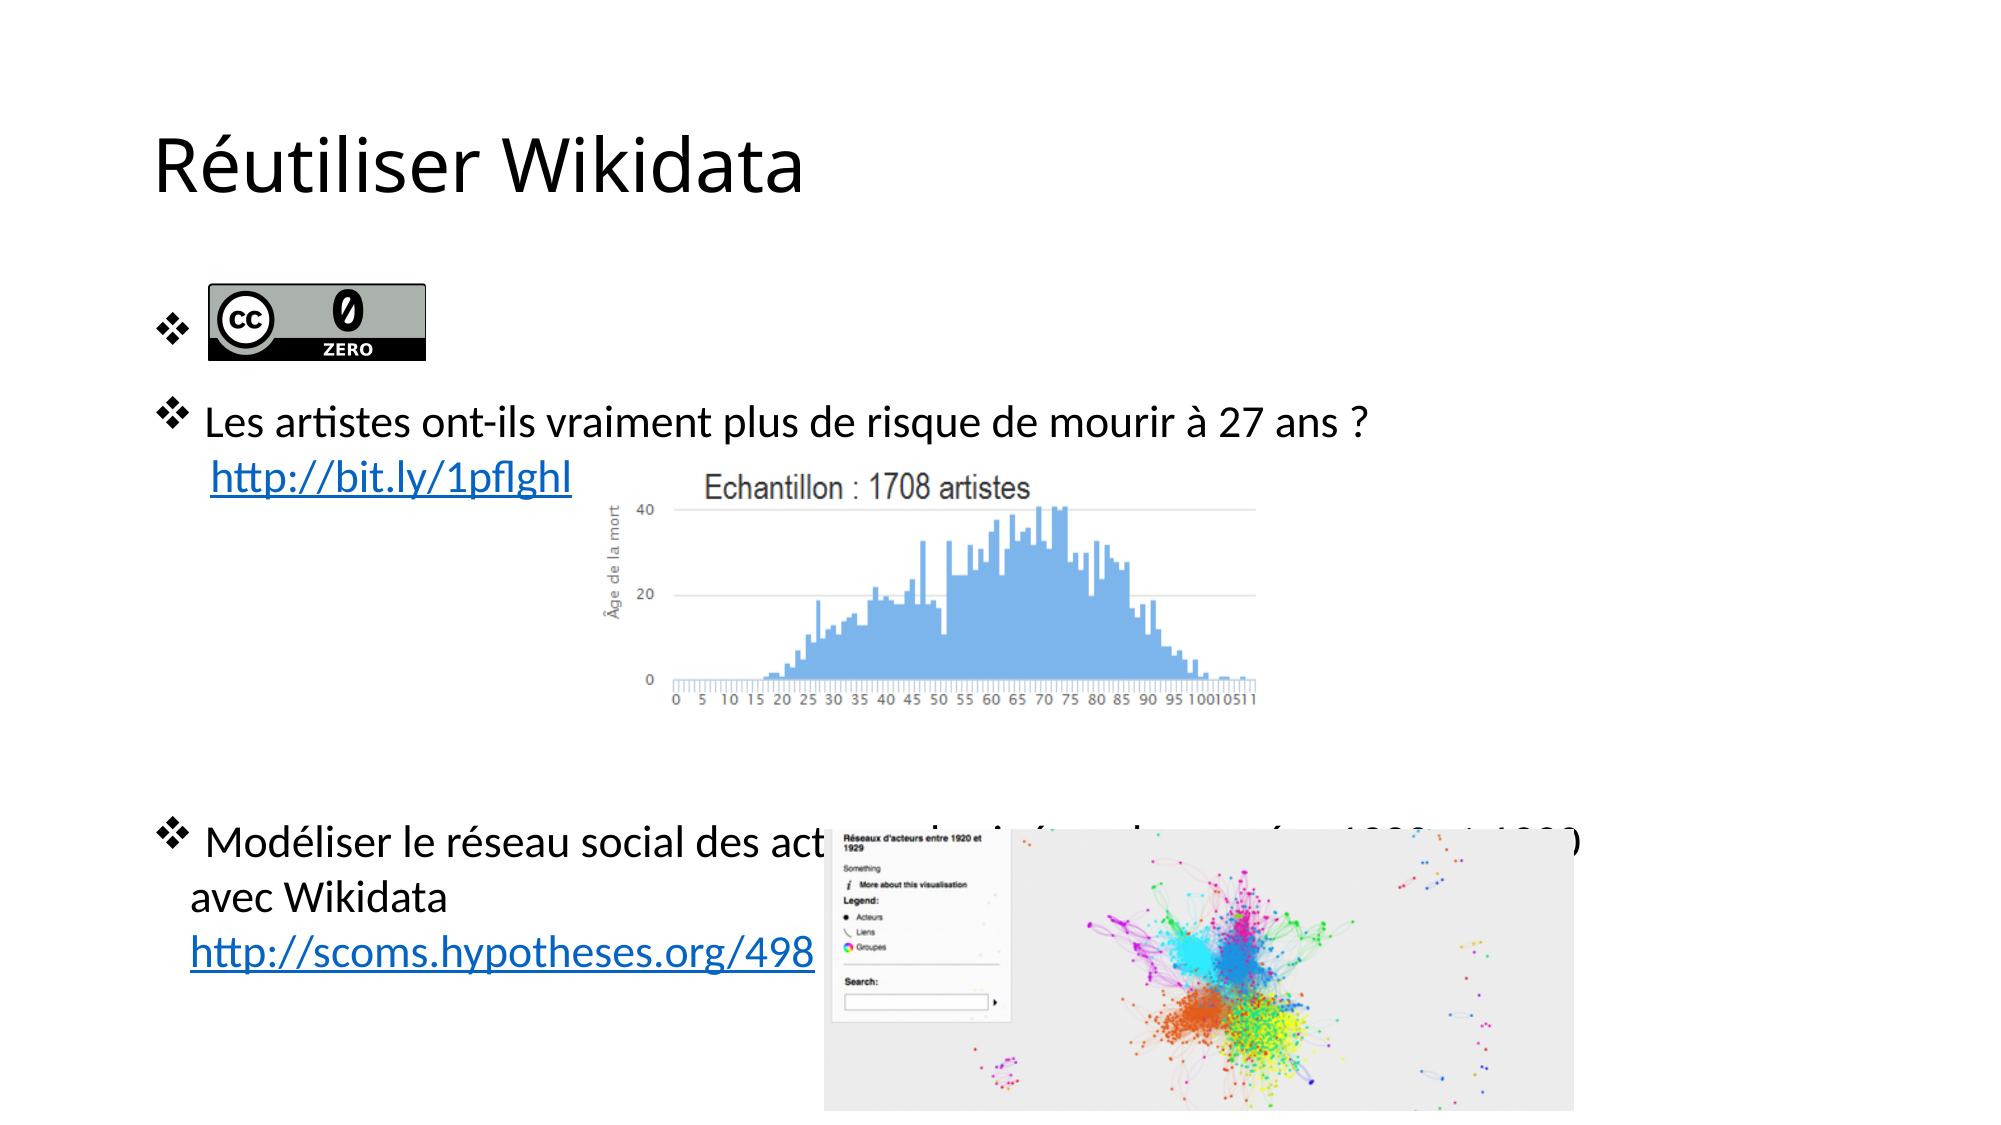

# Réutiliser Wikidata
 Les artistes ont-ils vraiment plus de risque de mourir à 27 ans ?
 http://bit.ly/1pflghl
 Modéliser le réseau social des acteurs de cinéma des années 1920 et 1930 avec Wikidata
http://scoms.hypotheses.org/498